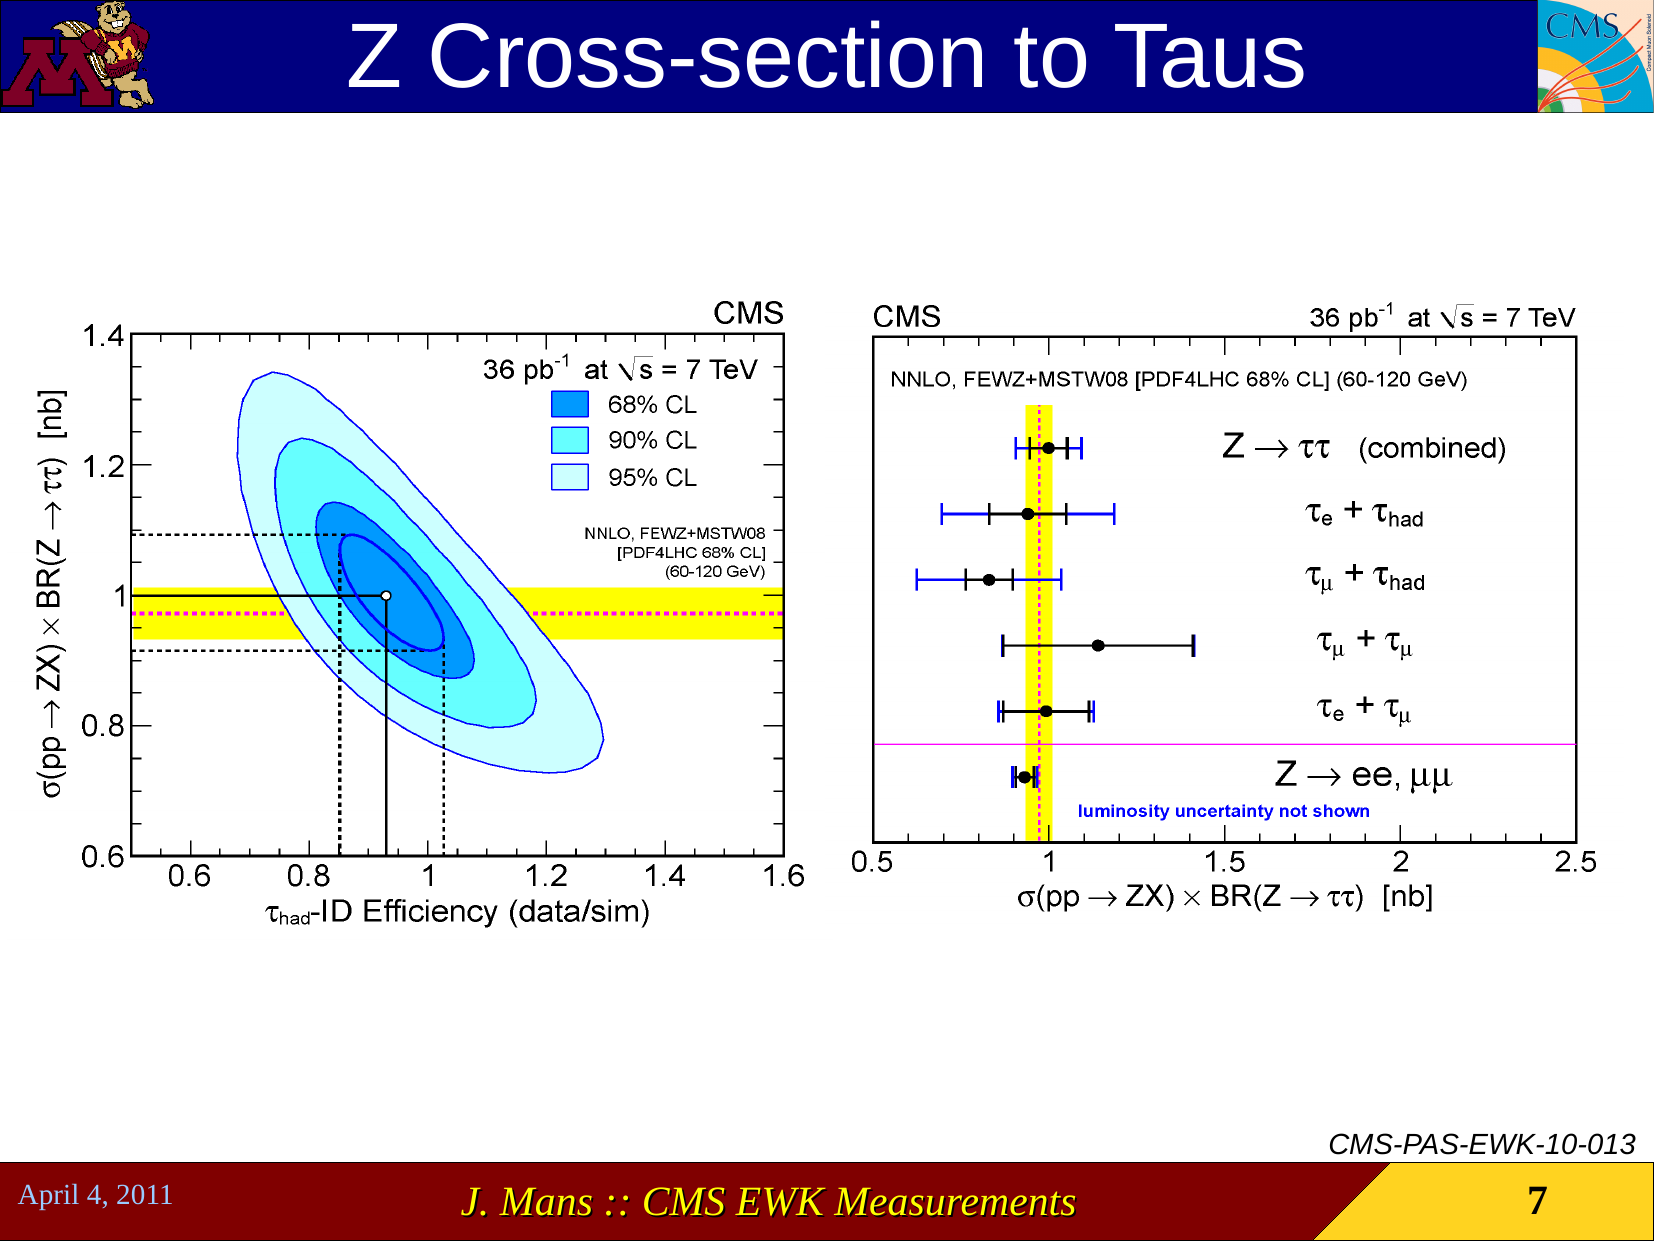

# Z Cross-section to Taus
CMS-PAS-EWK-10-013
J. Mans :: CMS EWK Measurements
7
April 4, 2011